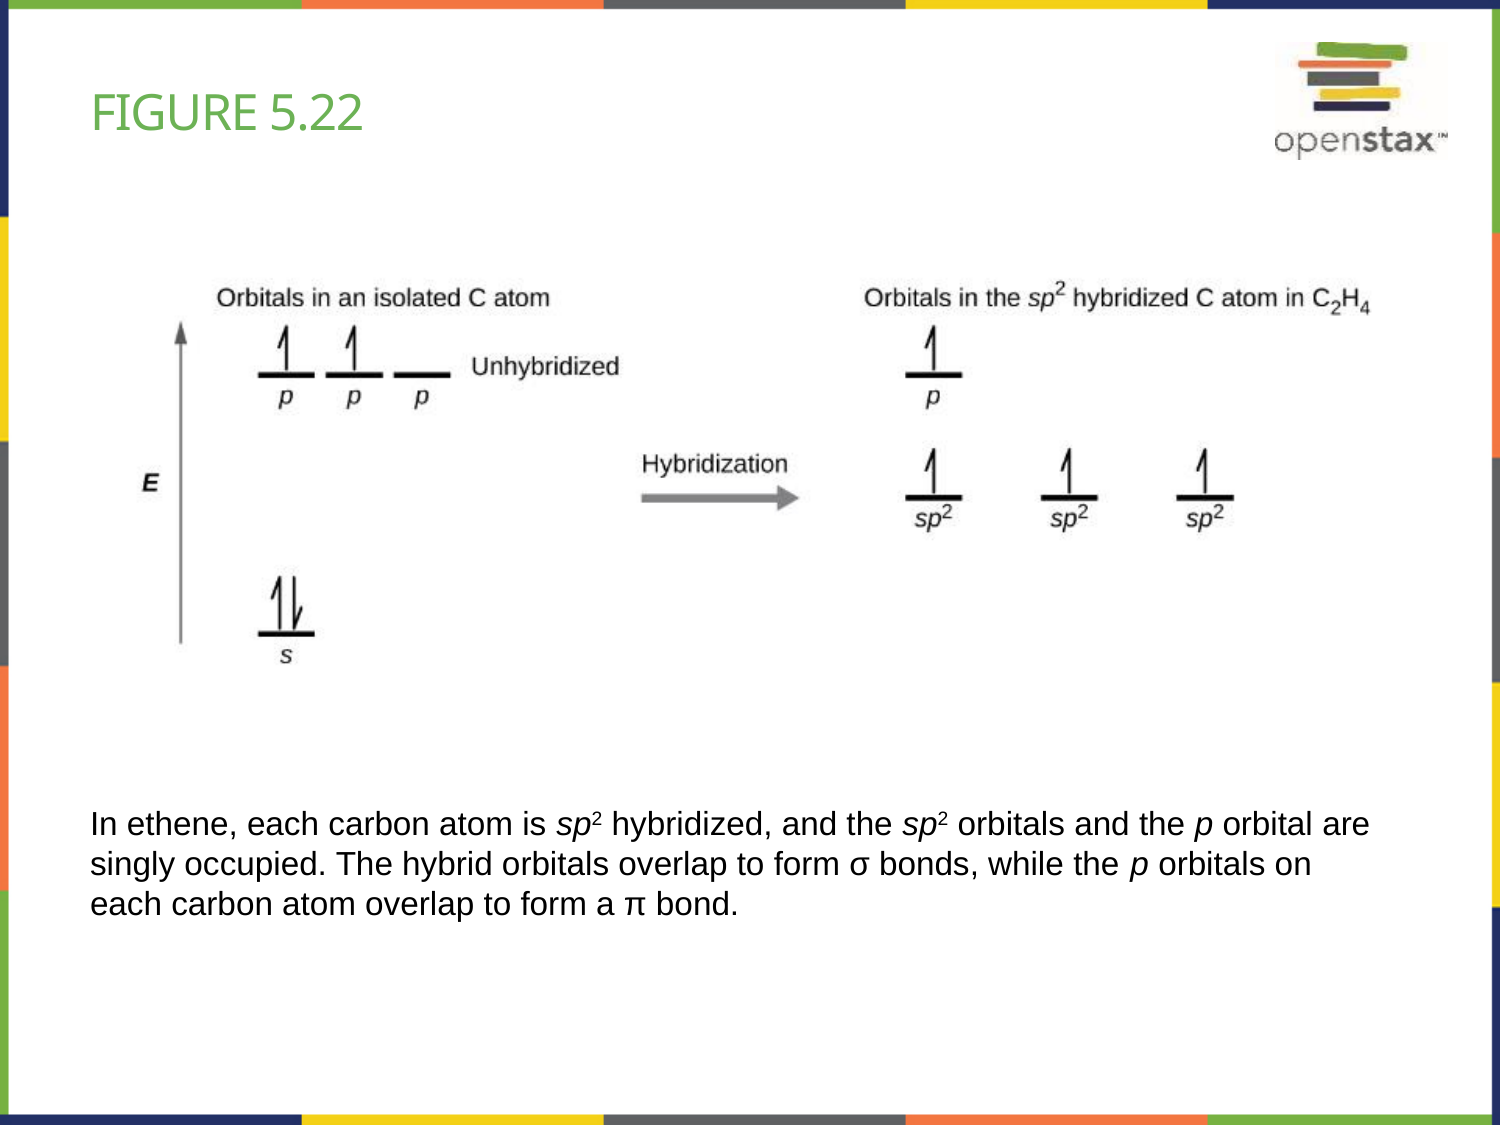

# Figure 5.22
In ethene, each carbon atom is sp2 hybridized, and the sp2 orbitals and the p orbital are singly occupied. The hybrid orbitals overlap to form σ bonds, while the p orbitals on each carbon atom overlap to form a π bond.